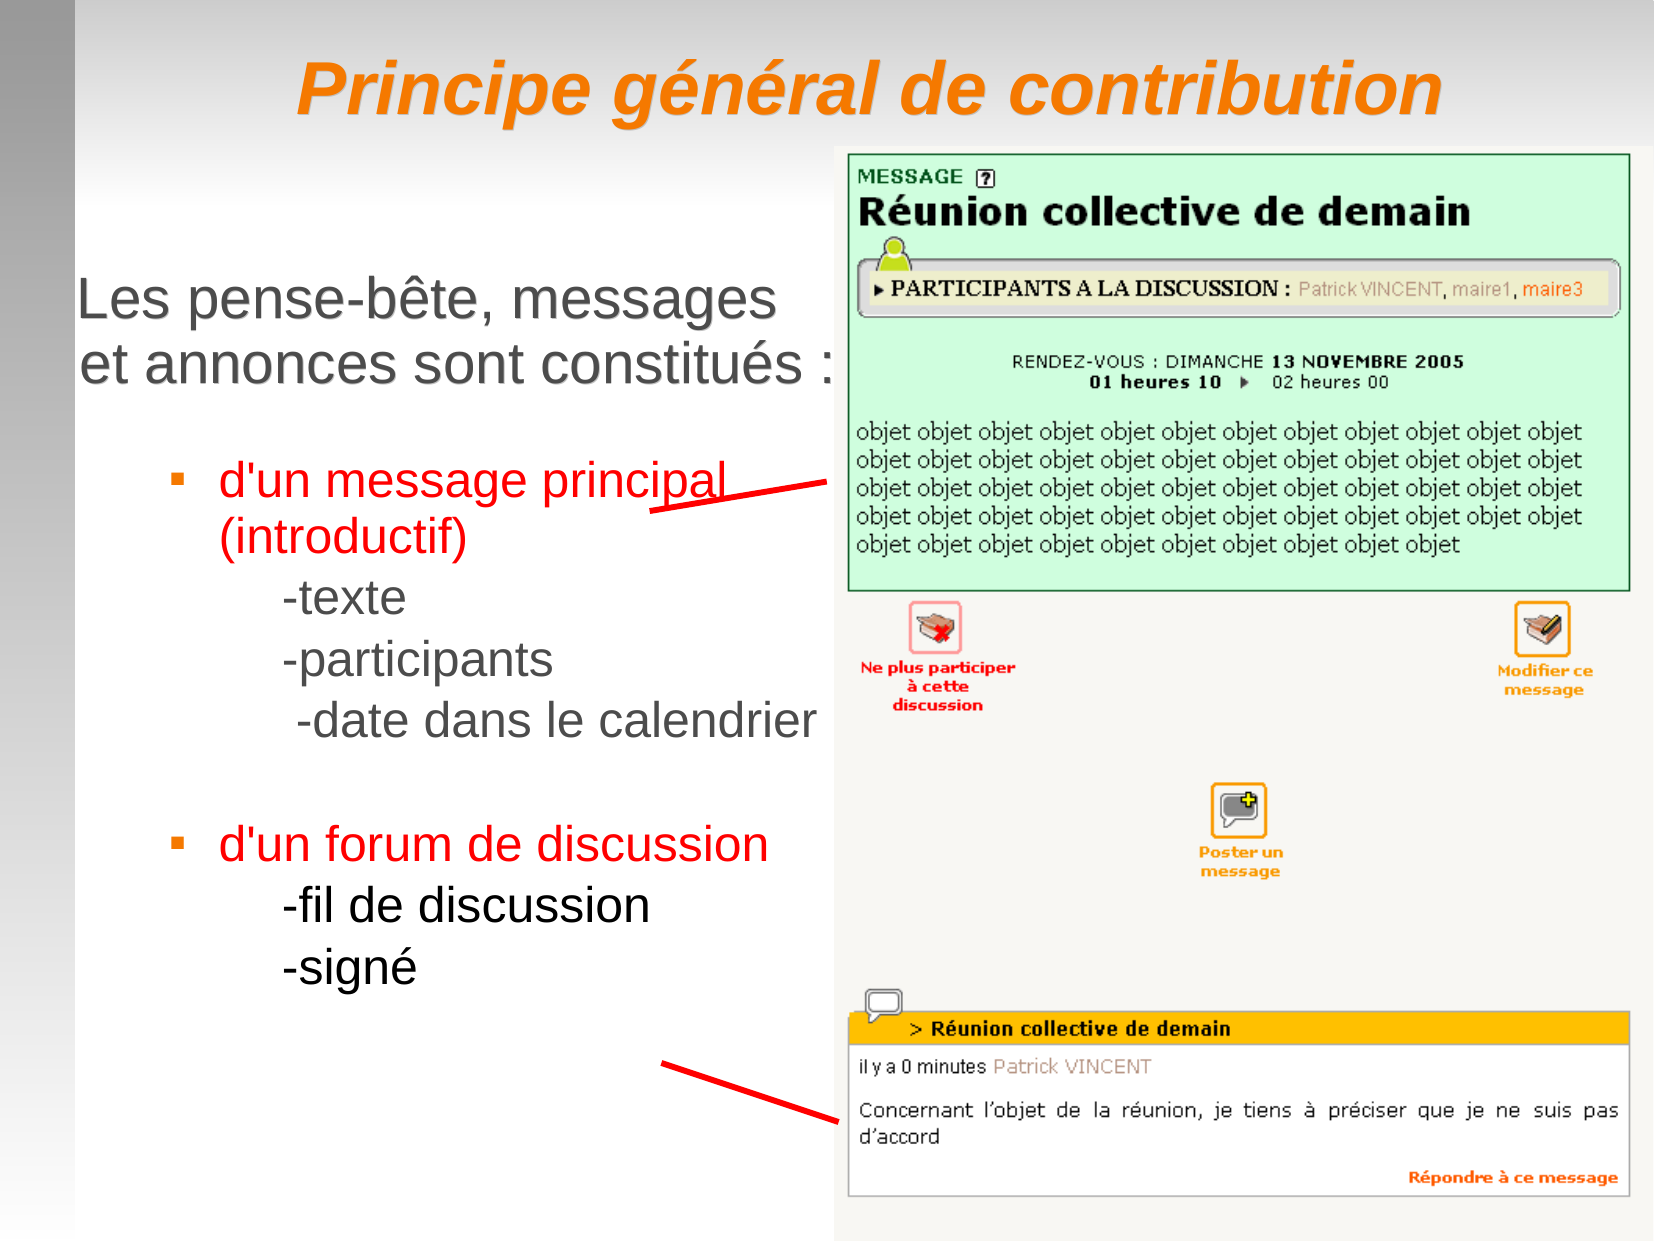

# Principe général de contribution
Les pense-bête, messages
et annonces sont constitués :
d'un message principal (introductif)
 -texte
 -participants
 -date dans le calendrier
d'un forum de discussion
 -fil de discussion
 -signé